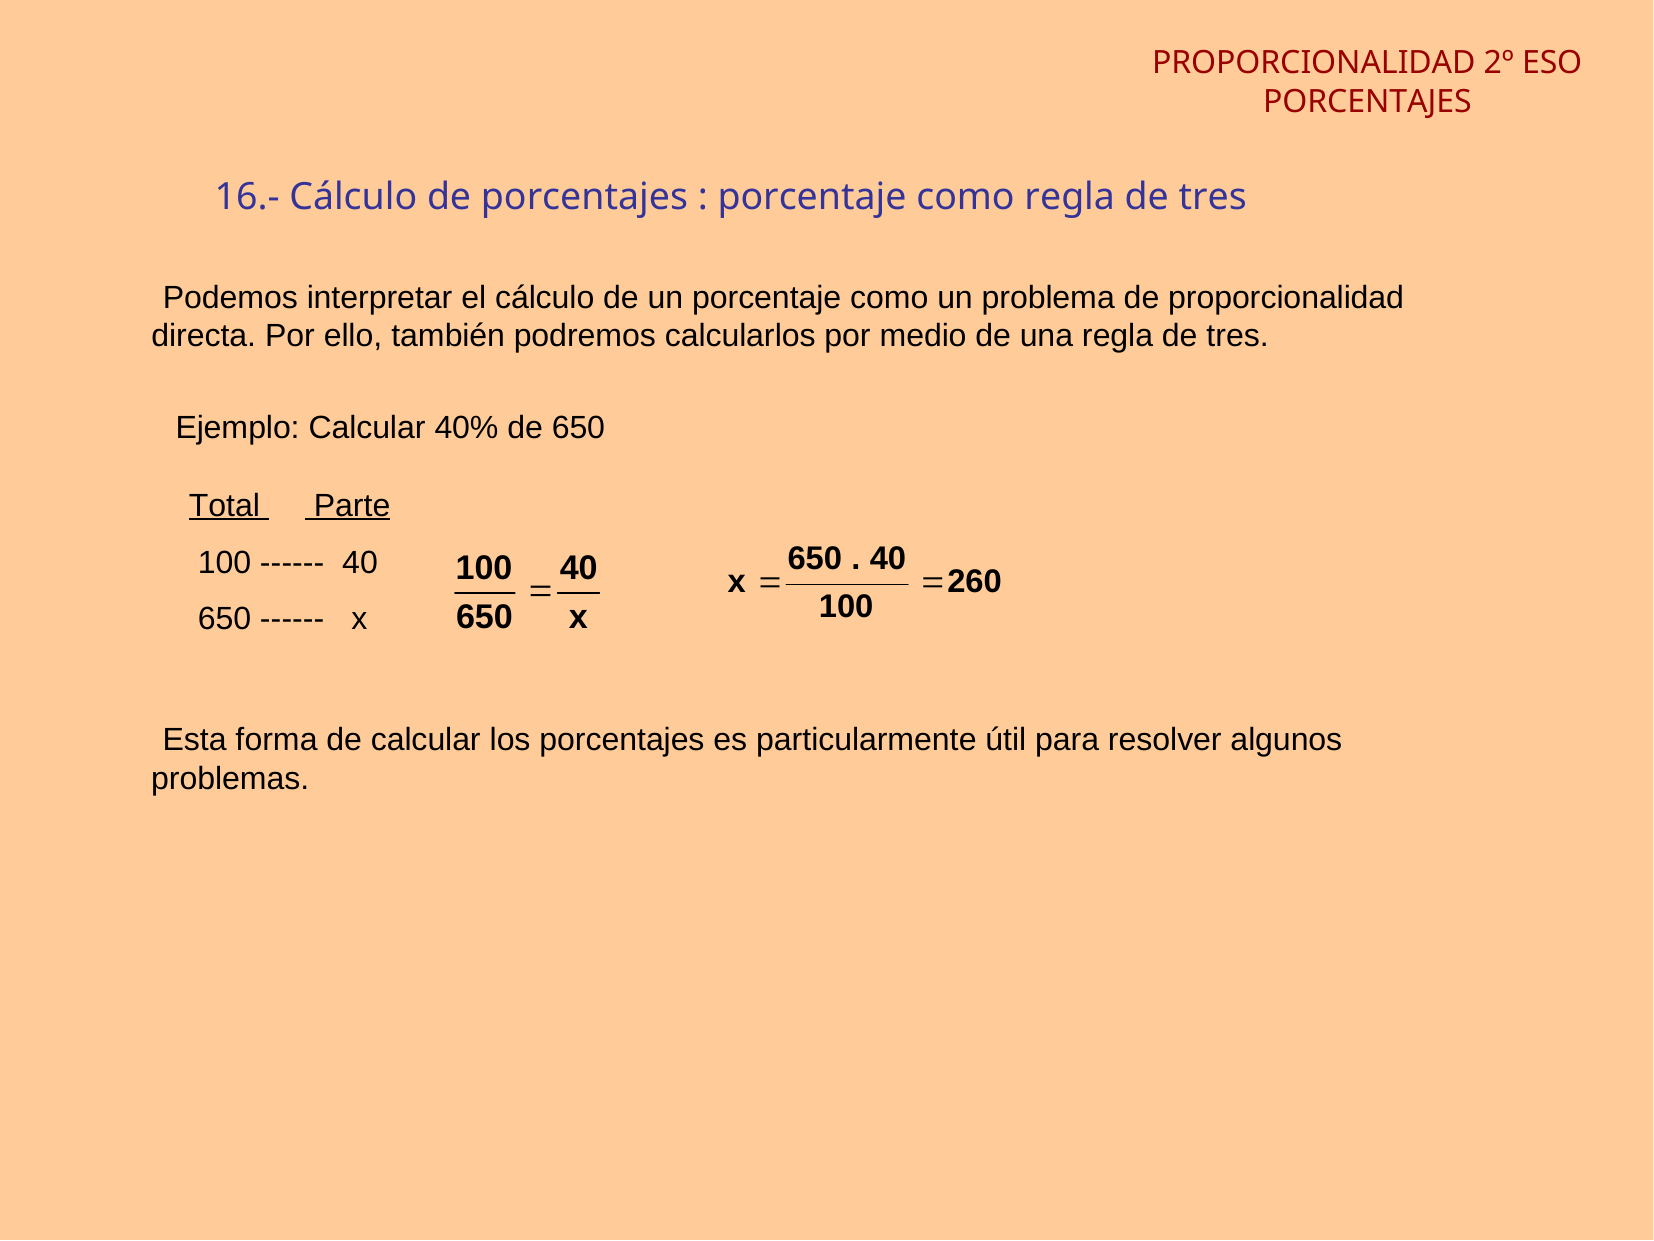

PROPORCIONALIDAD 2º ESO
PORCENTAJES
16.- Cálculo de porcentajes : porcentaje como regla de tres
Podemos interpretar el cálculo de un porcentaje como un problema de proporcionalidad directa. Por ello, también podremos calcularlos por medio de una regla de tres.
Ejemplo: Calcular 40% de 650
Total Parte
 100 ------ 40
 650 ------ x
Esta forma de calcular los porcentajes es particularmente útil para resolver algunos problemas.